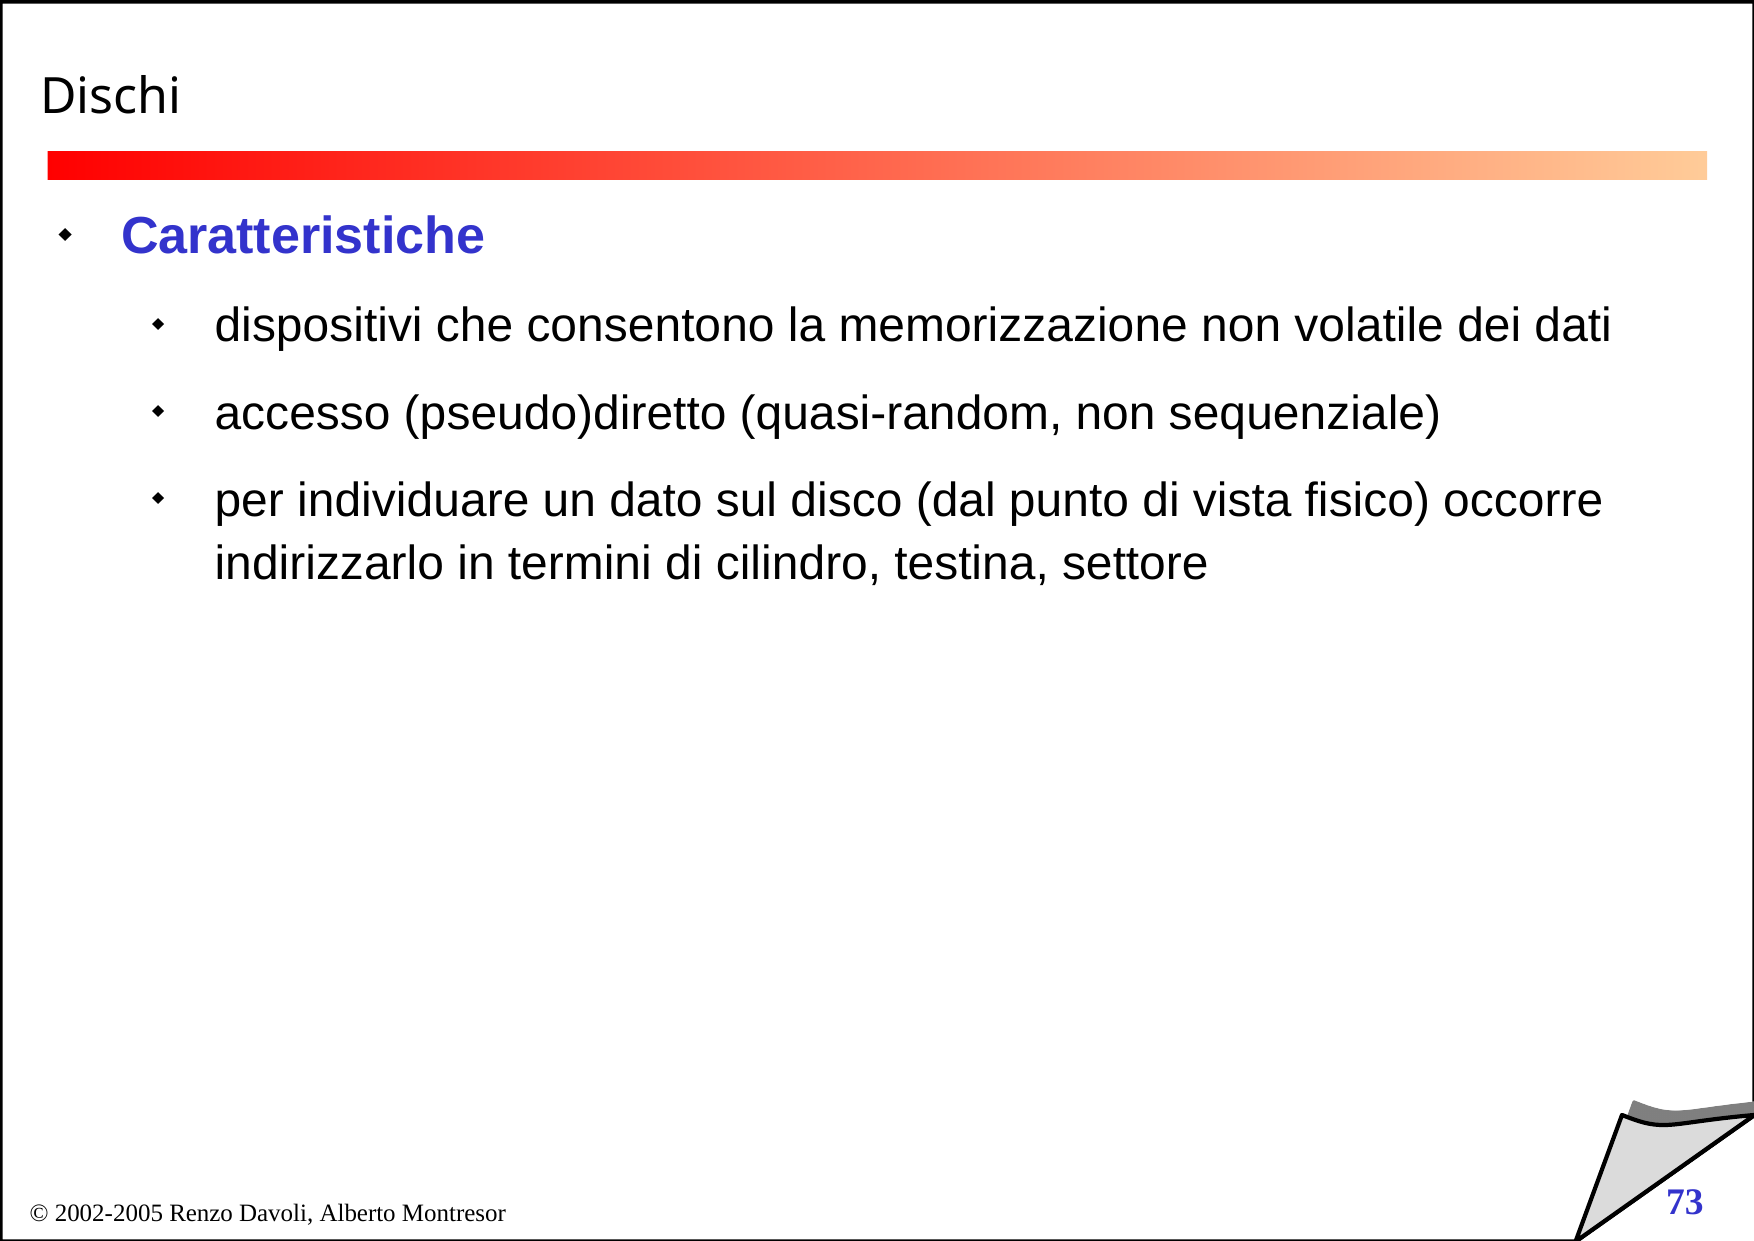

# Dischi
Caratteristiche
dispositivi che consentono la memorizzazione non volatile dei dati
accesso (pseudo)diretto (quasi-random, non sequenziale)
per individuare un dato sul disco (dal punto di vista fisico) occorre indirizzarlo in termini di cilindro, testina, settore